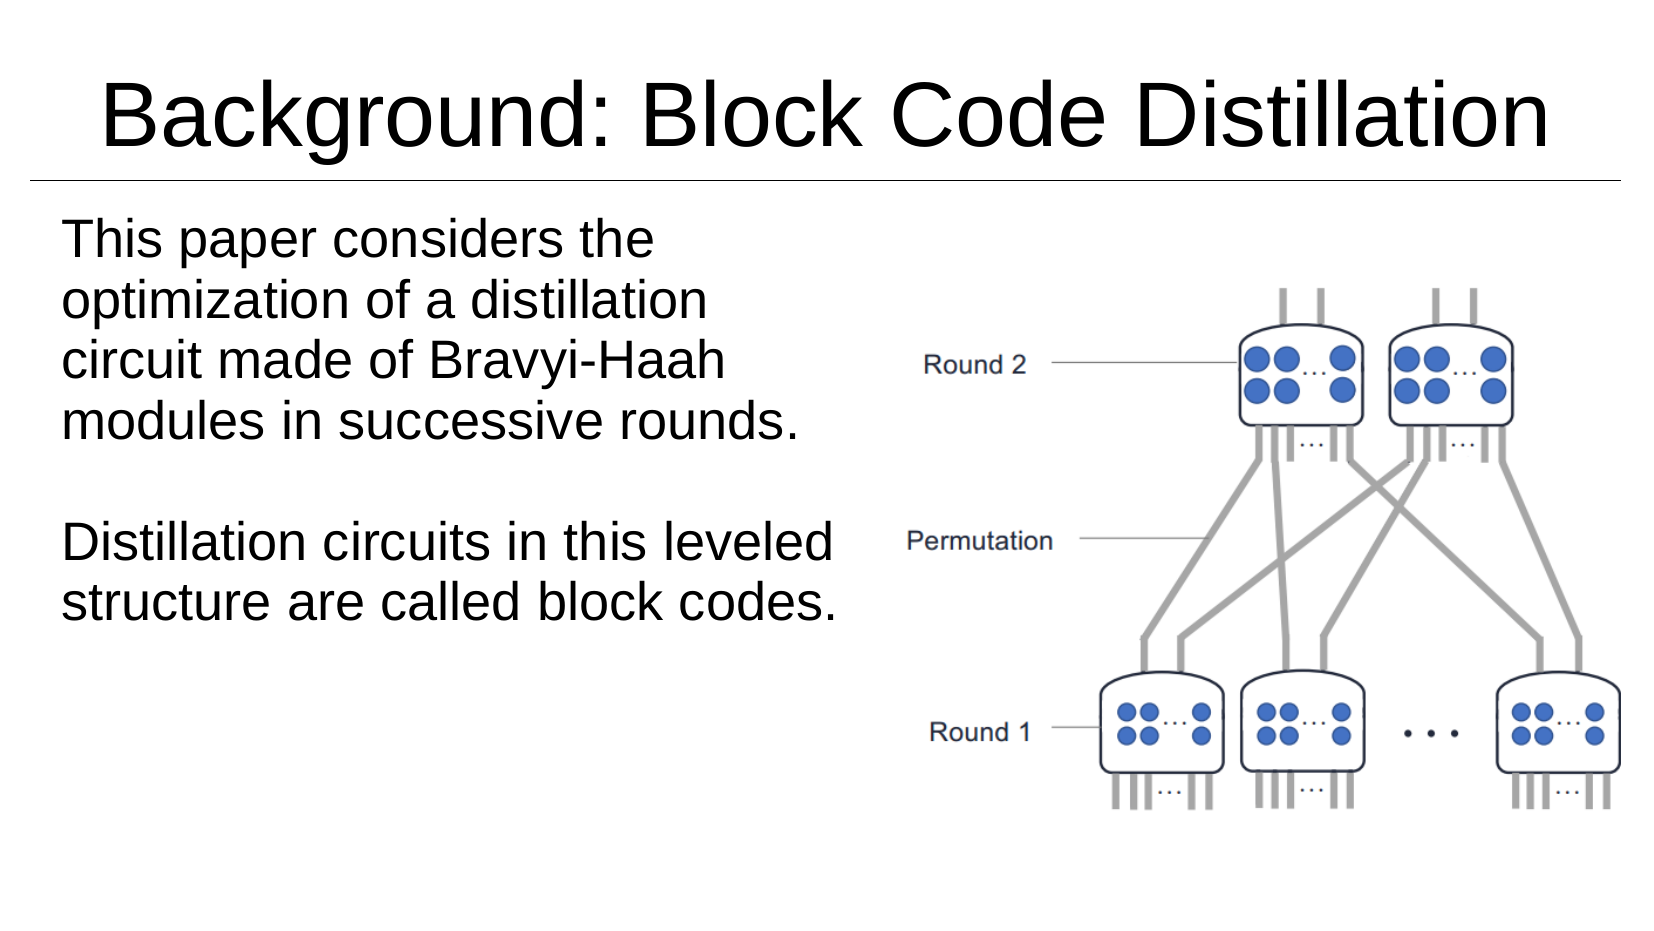

# Background: Block Code Distillation
This paper considers the optimization of a distillation circuit made of Bravyi-Haah modules in successive rounds.
Distillation circuits in this leveled structure are called block codes.